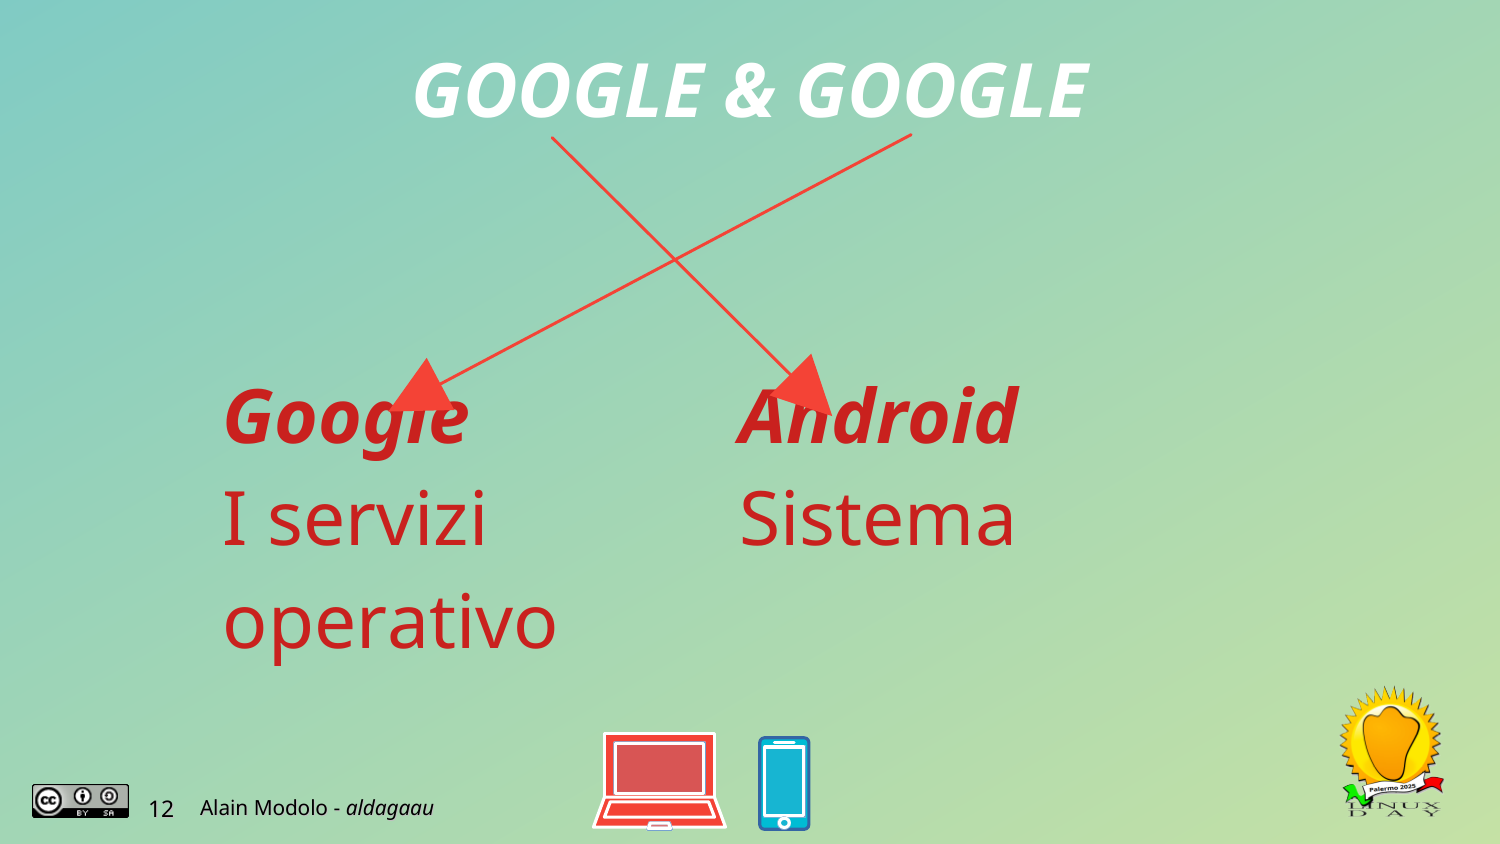

GOOGLE & GOOGLE
# Google				Android I servizi				Sistema operativo